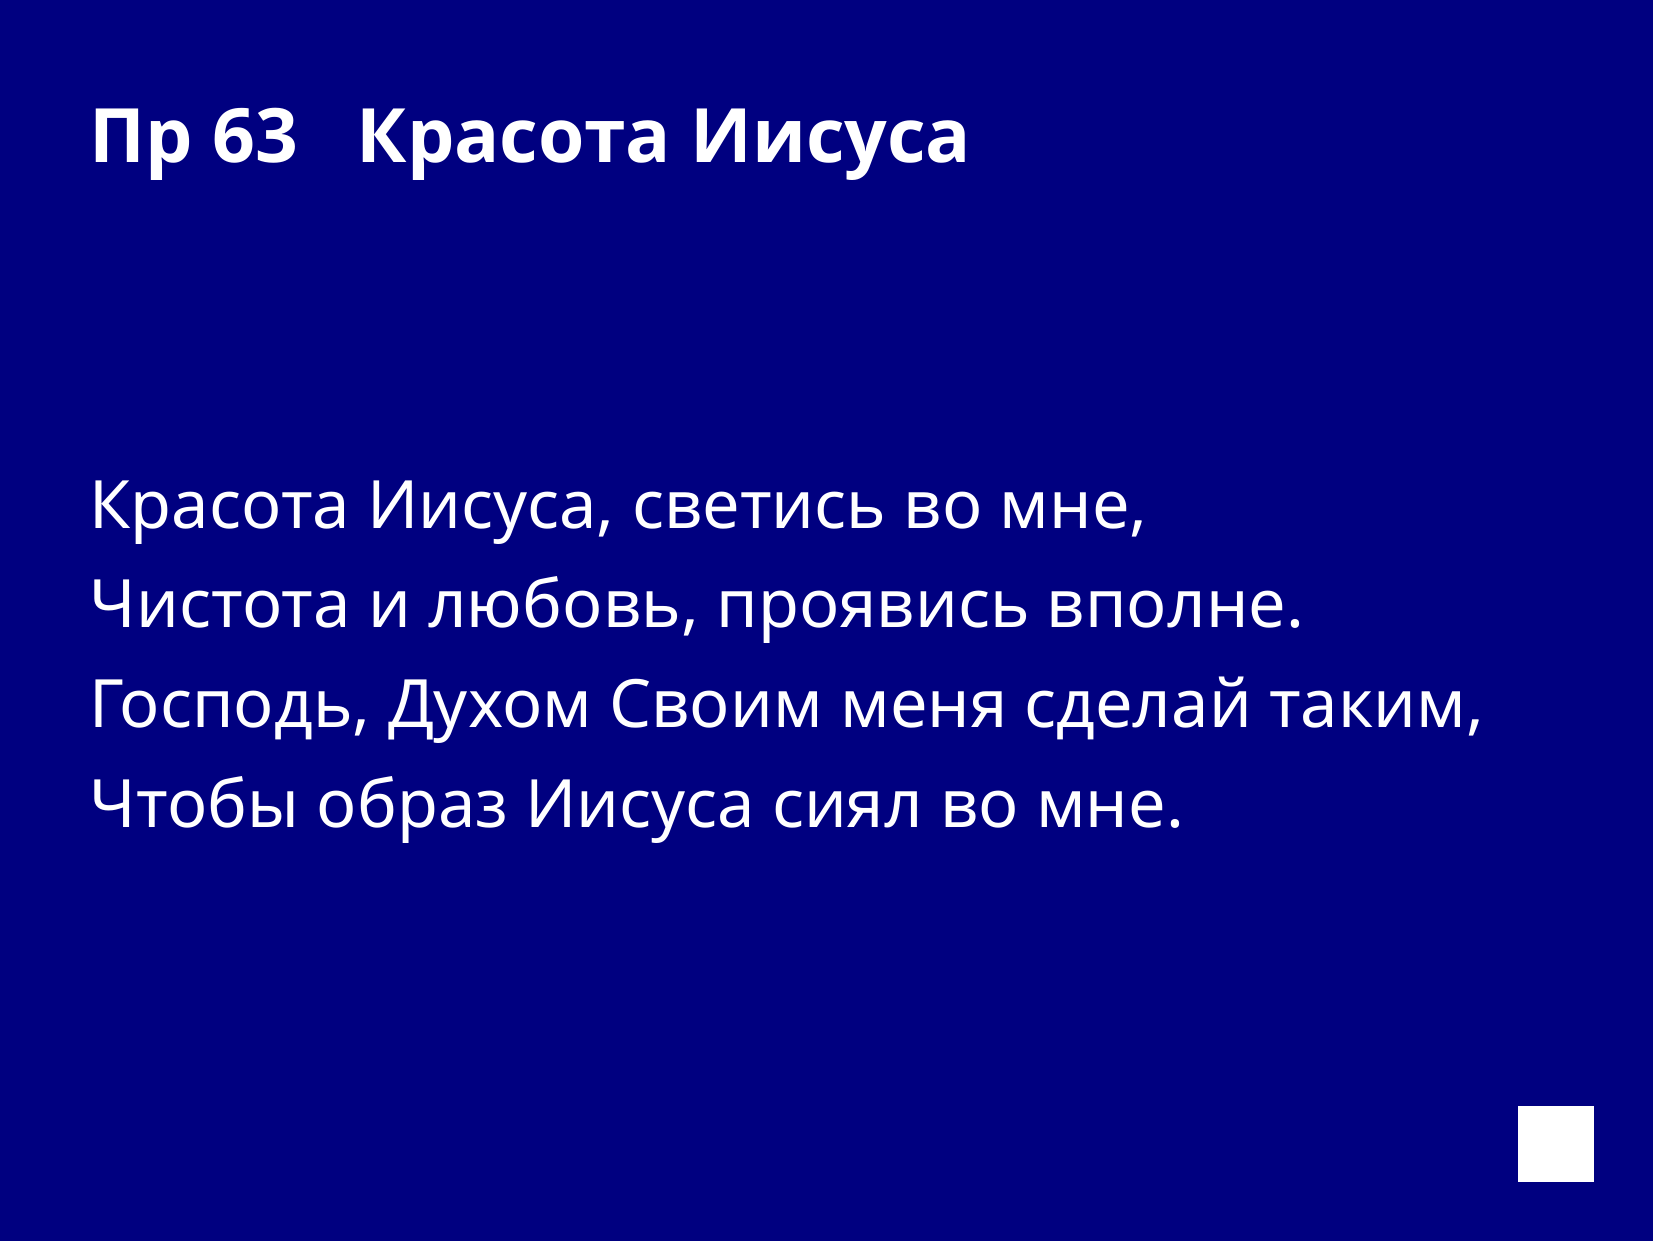

Пр 63 Красота Иисуса
Красота Иисуса, светись во мне,
Чистота и любовь, проявись вполне.
Господь, Духом Своим меня сделай таким,
Чтобы образ Иисуса сиял во мне.